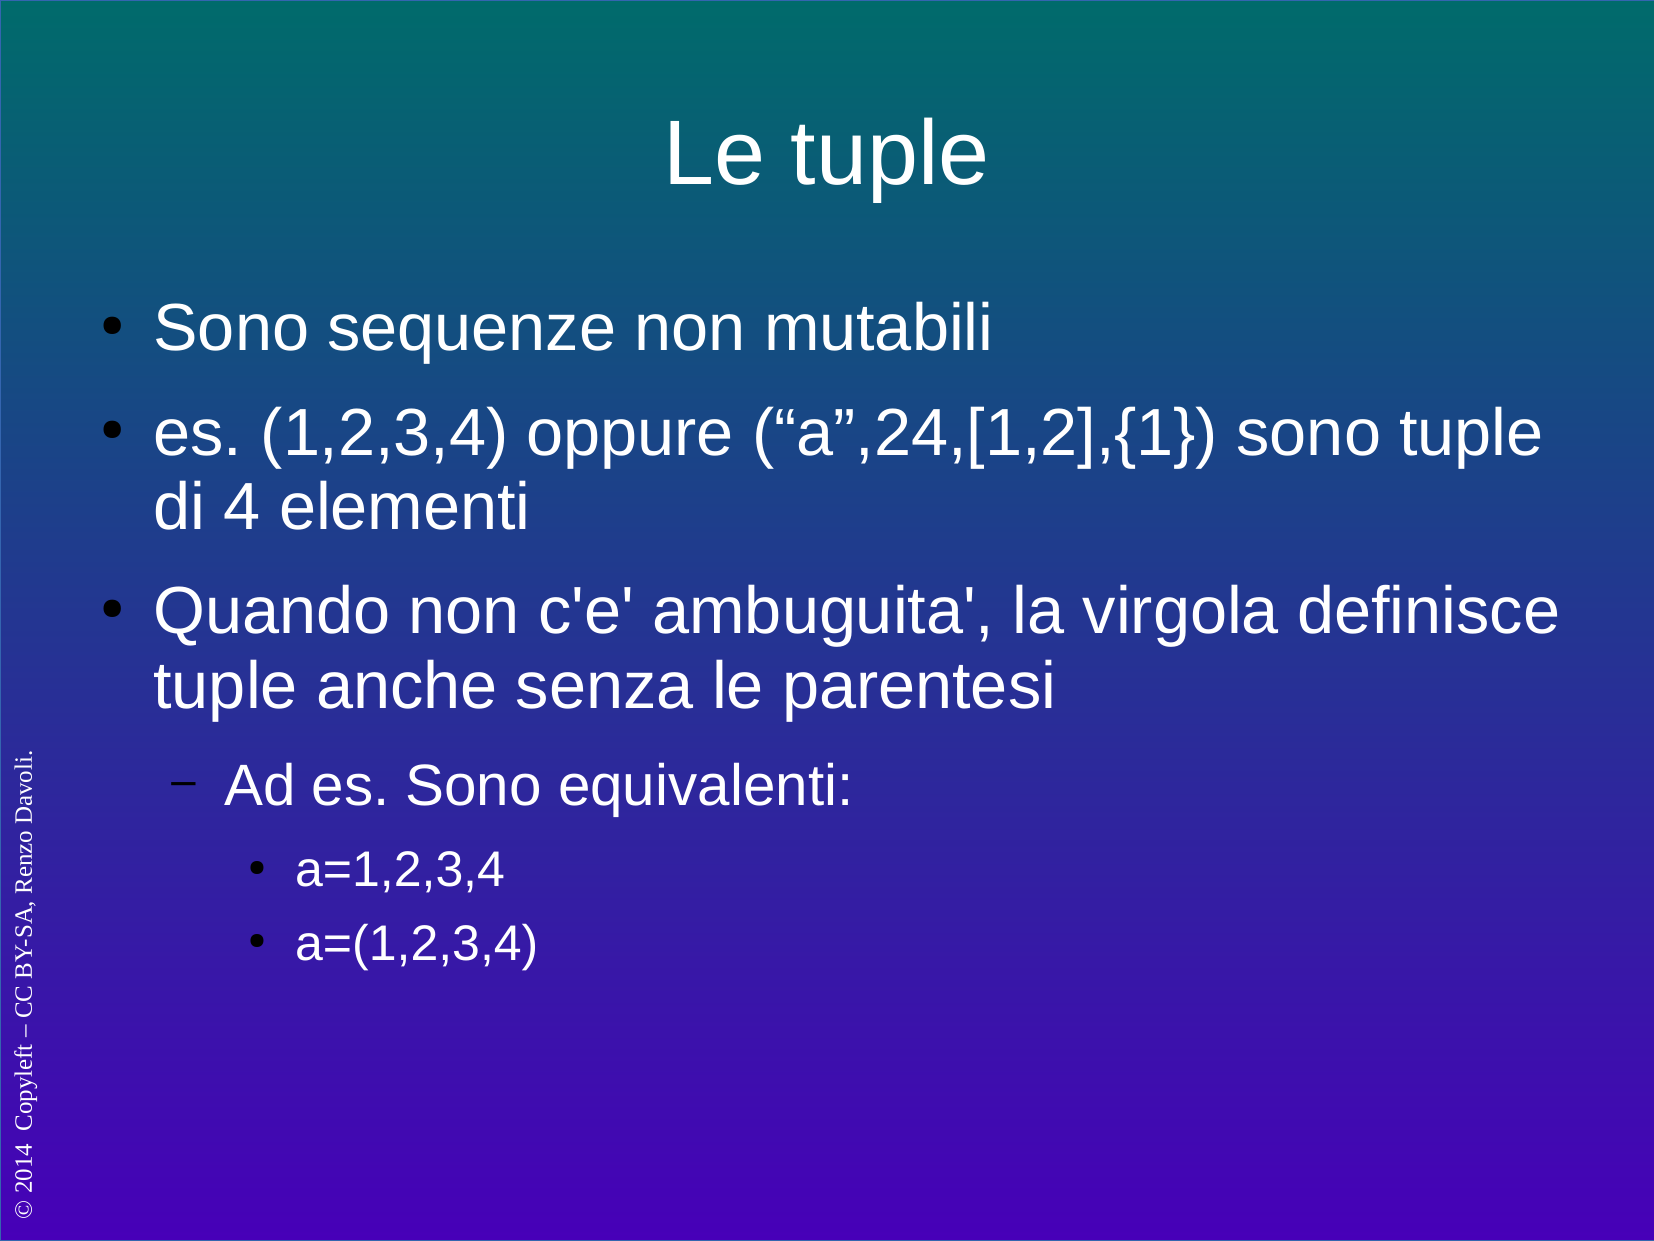

# Le tuple
Sono sequenze non mutabili
es. (1,2,3,4) oppure (“a”,24,[1,2],{1}) sono tuple di 4 elementi
Quando non c'e' ambuguita', la virgola definisce tuple anche senza le parentesi
Ad es. Sono equivalenti:
a=1,2,3,4
a=(1,2,3,4)